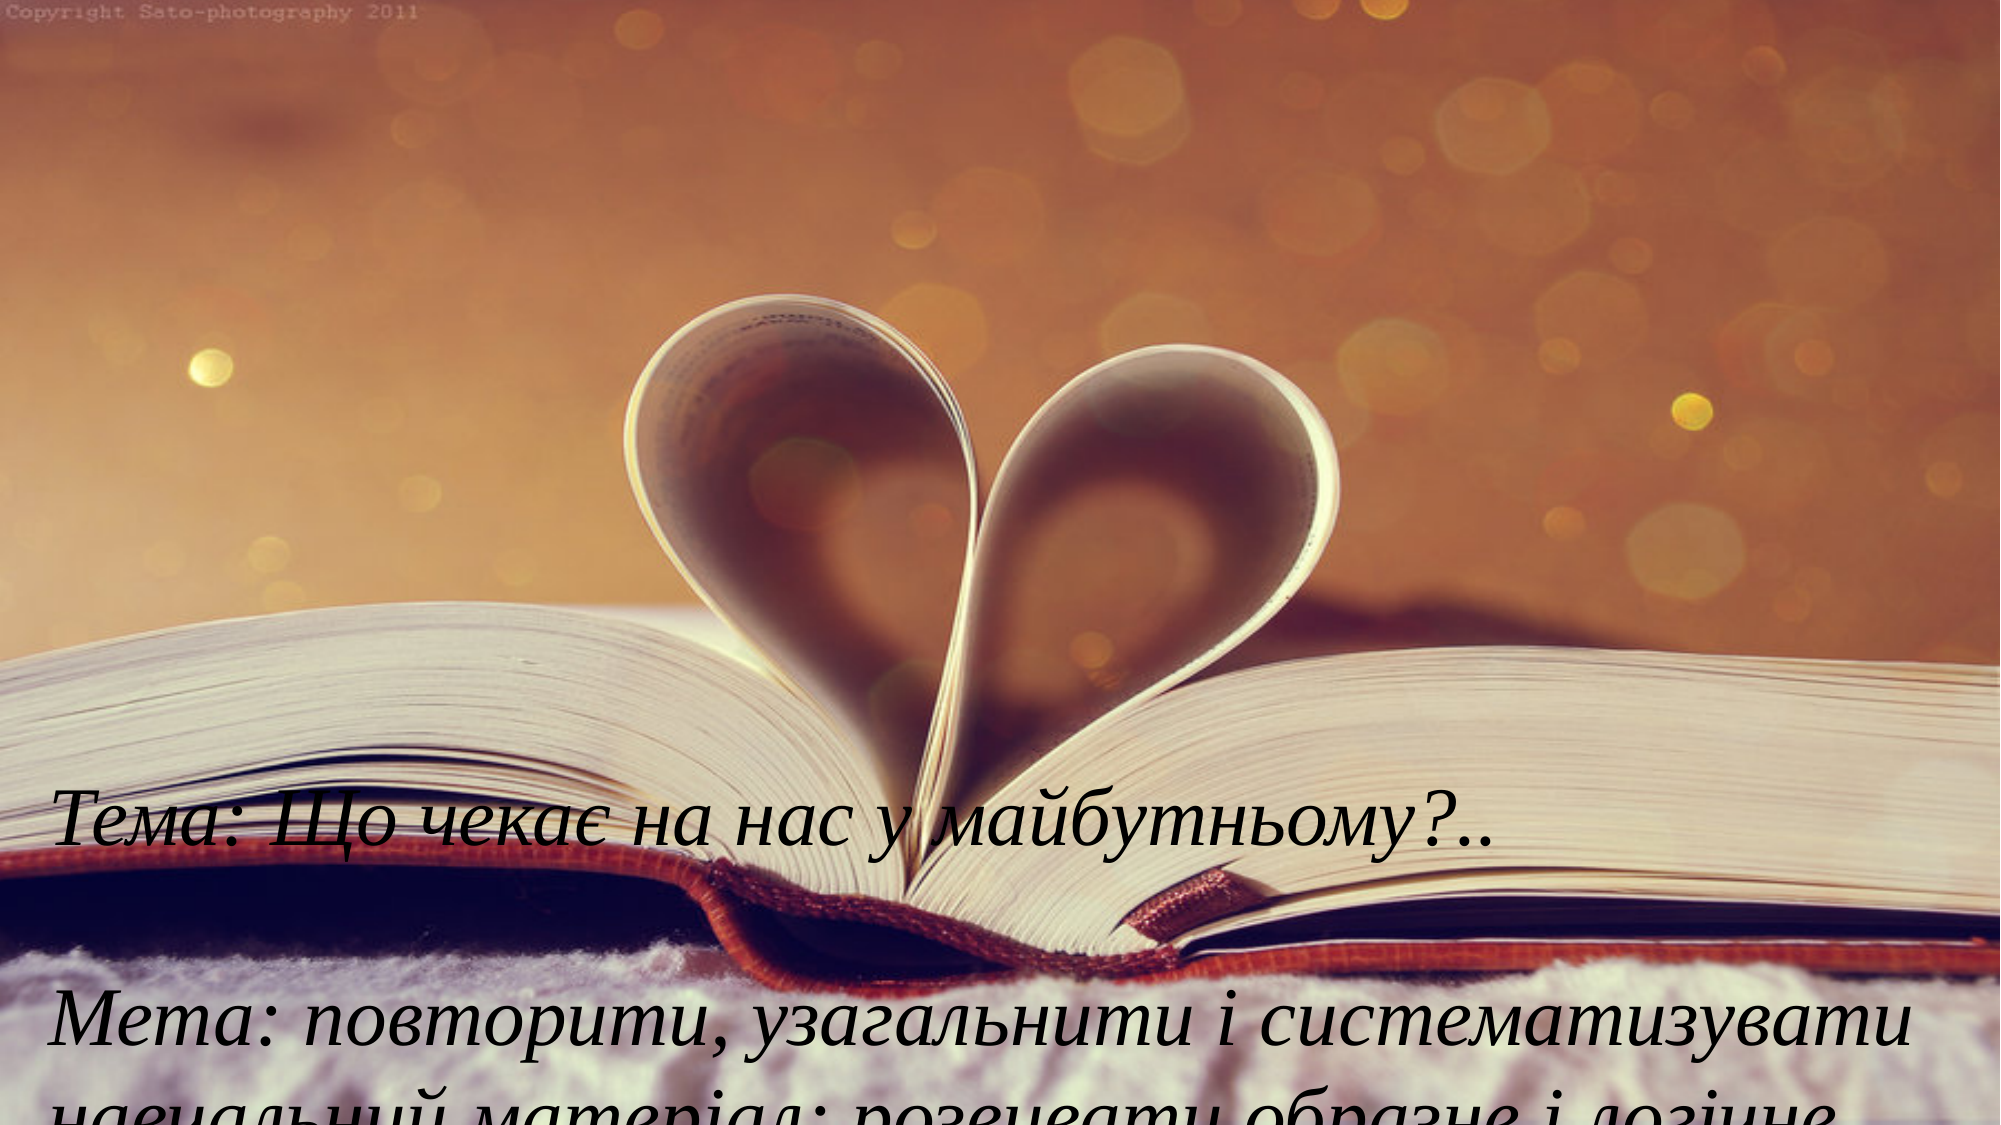

# Тема: Що чекає на нас у майбутньому?.. Мета: повторити, узагальнити і систематизувати навчальний матеріал; розвивати образне і логічне мислення; створити мотивацію для самостійного читання учнями художніх творів; пробуджувати бажання читати художні твори.